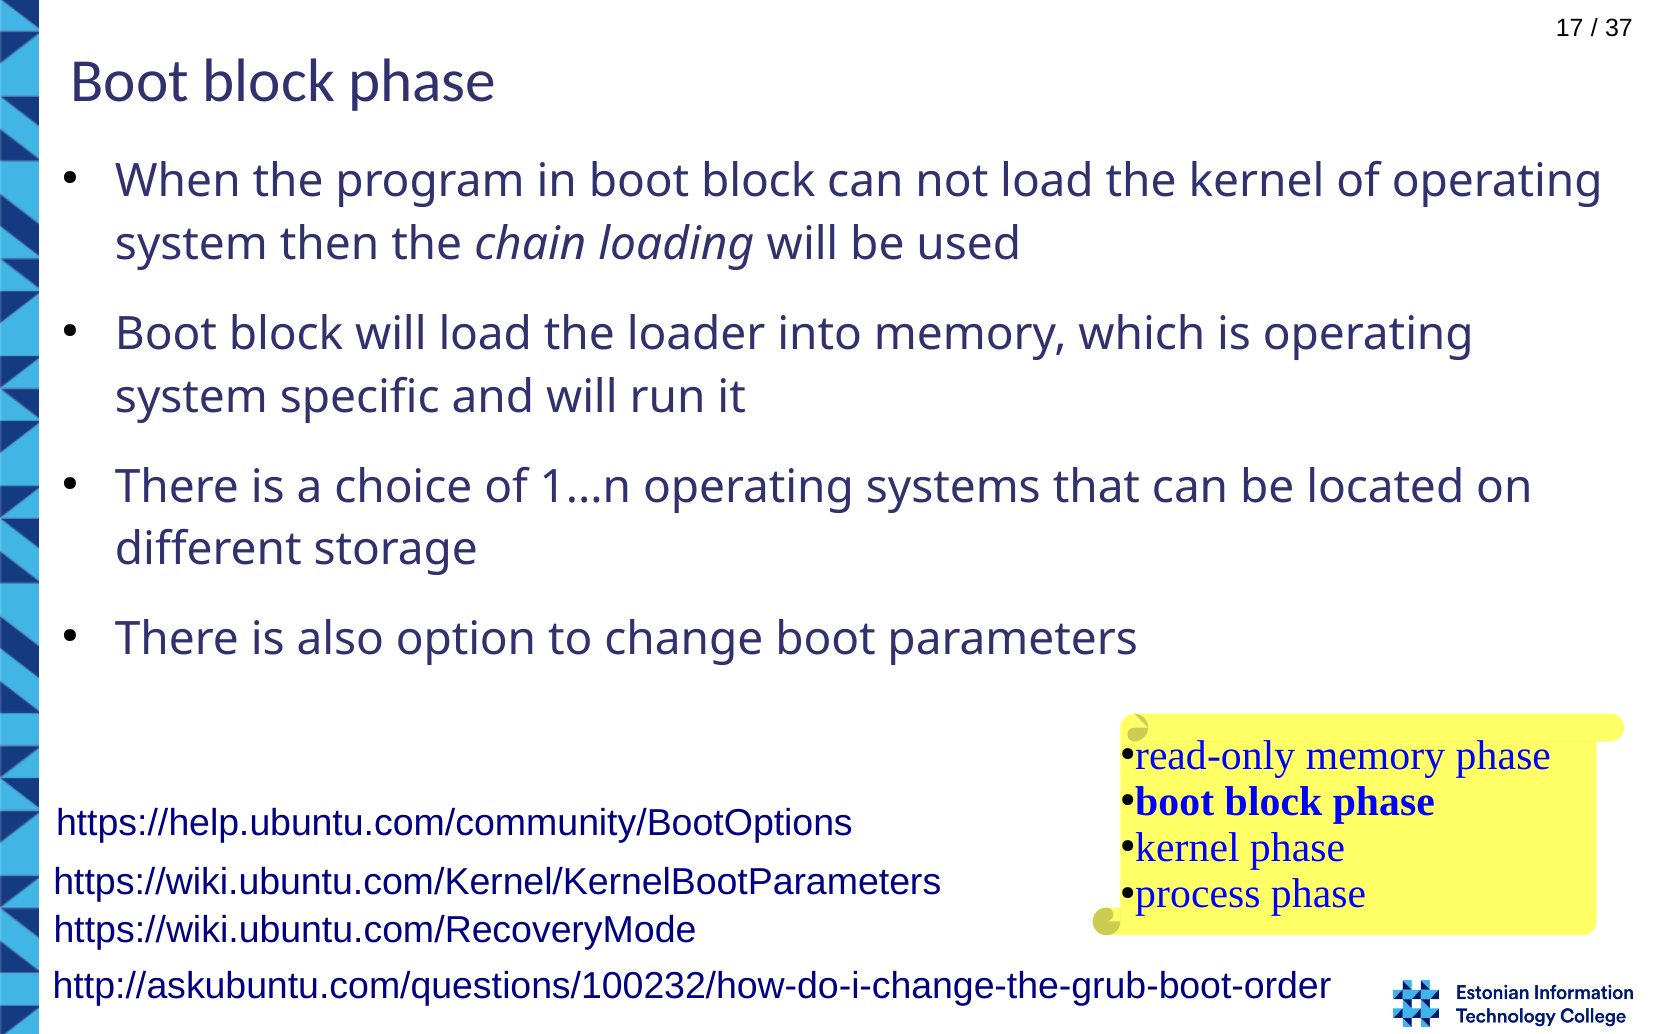

# Boot block phase
When the program in boot block can not load the kernel of operating system then the chain loading will be used
Boot block will load the loader into memory, which is operating system specific and will run it
There is a choice of 1...n operating systems that can be located on different storage
There is also option to change boot parameters
read-only memory phase
boot block phase
kernel phase
process phase
https://help.ubuntu.com/community/BootOptions
https://wiki.ubuntu.com/Kernel/KernelBootParameters
https://wiki.ubuntu.com/RecoveryMode
http://askubuntu.com/questions/100232/how-do-i-change-the-grub-boot-order